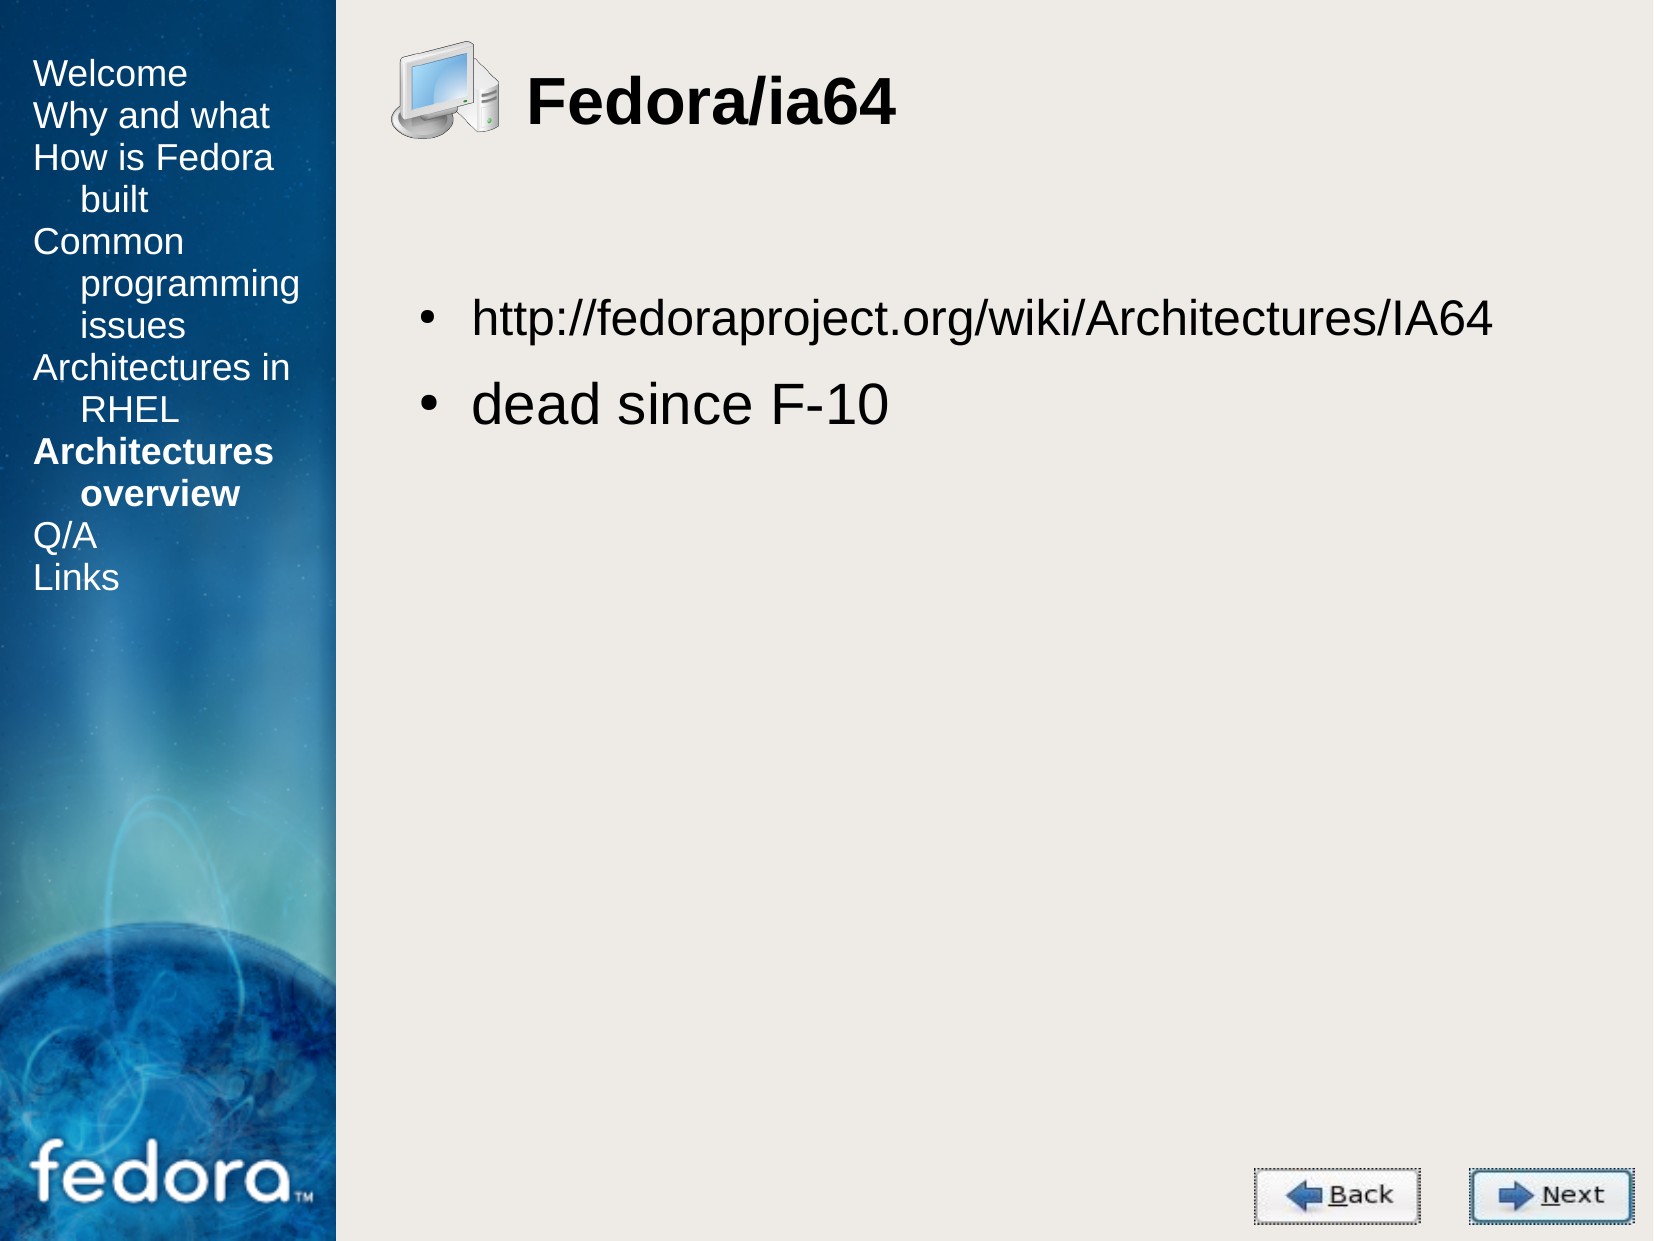

Welcome
Why and what
How is Fedora built
Common programming issues
Architectures in RHEL
Architectures overview
Q/A
Links
# Agenda
Fedora/ia64
http://fedoraproject.org/wiki/Architectures/IA64
dead since F-10